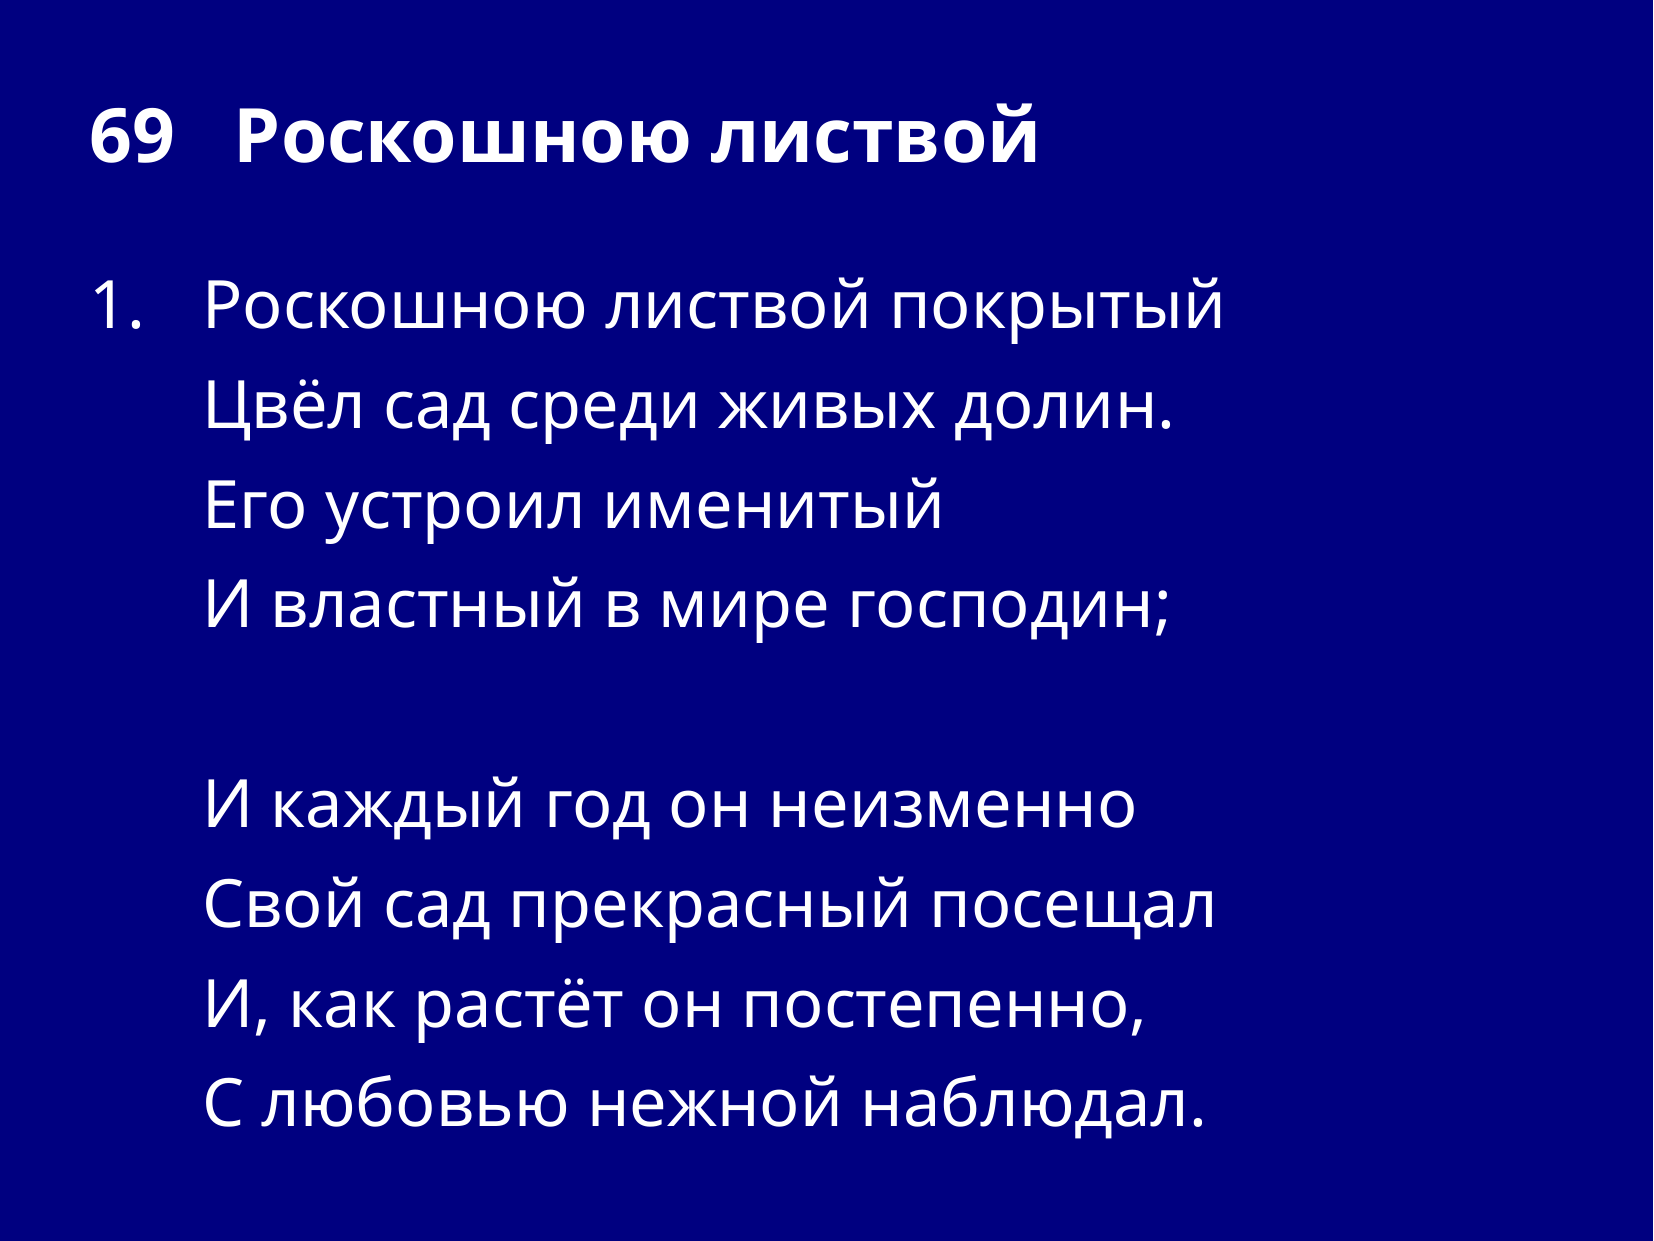

69 Роскошною листвой
1.	Роскошною листвой покрытый
	Цвёл сад среди живых долин.
	Его устроил именитый
	И властный в мире господин;
	И каждый год он неизменно
	Свой сад прекрасный посещал
	И, как растёт он постепенно,
	С любовью нежной наблюдал.